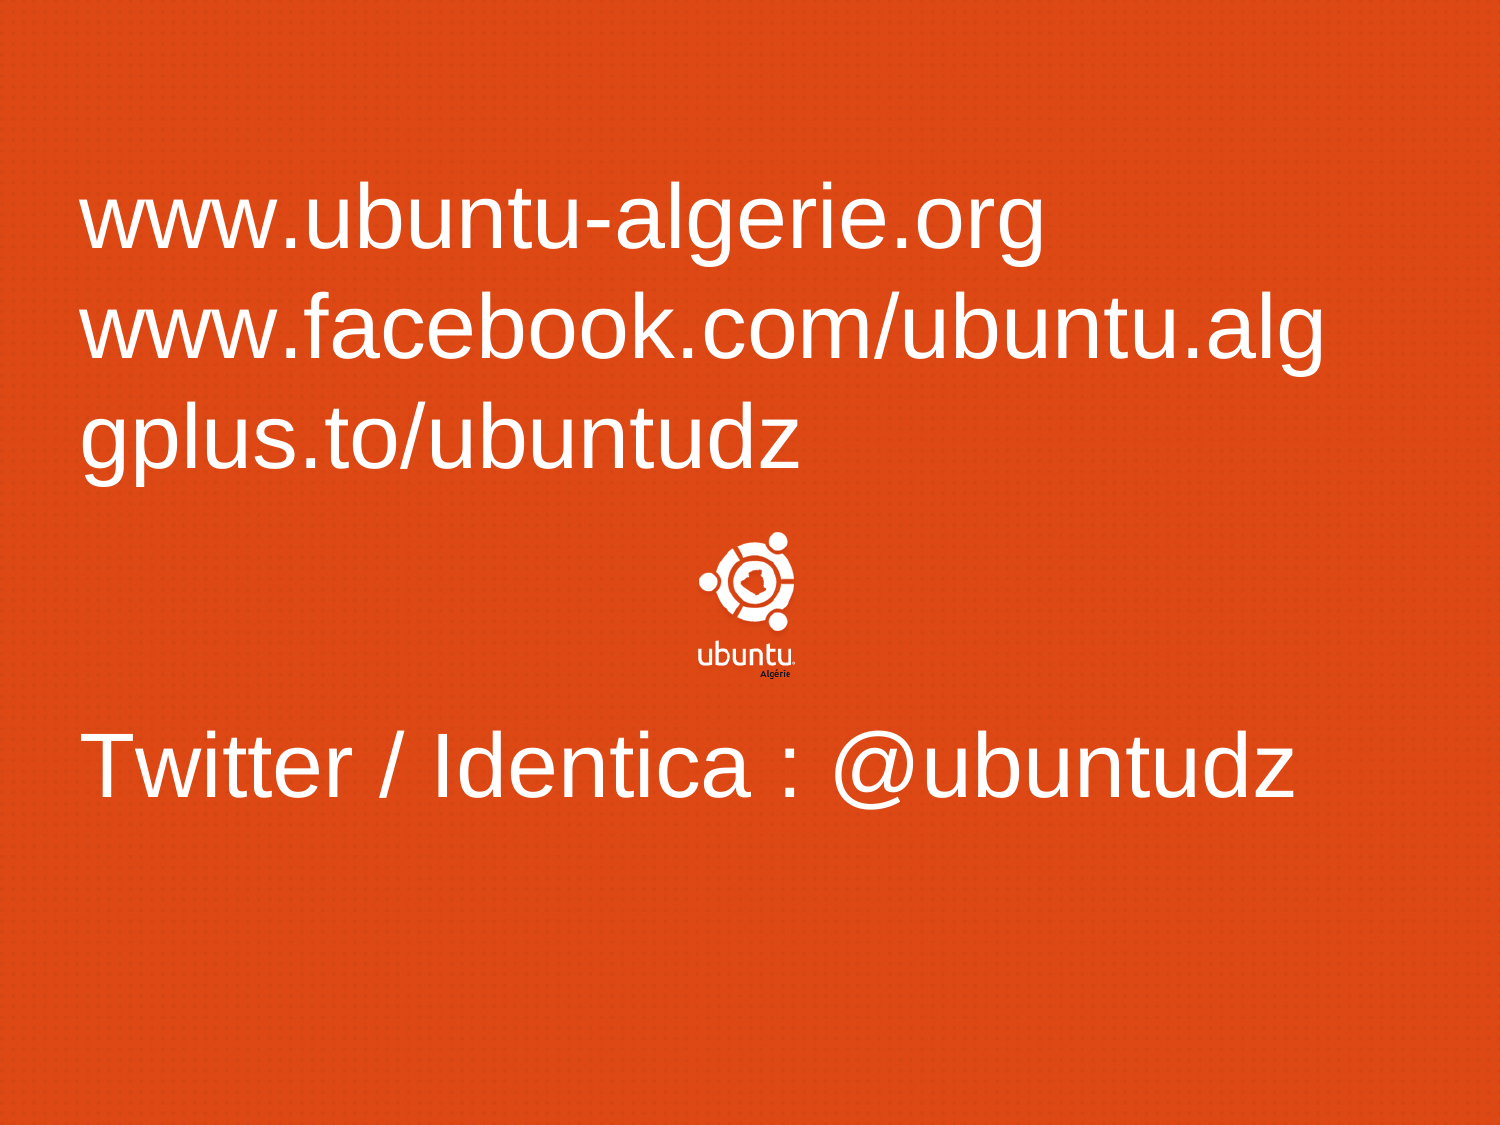

www.ubuntu-algerie.org
www.facebook.com/ubuntu.alg
gplus.to/ubuntudz
Twitter / Identica : @ubuntudz